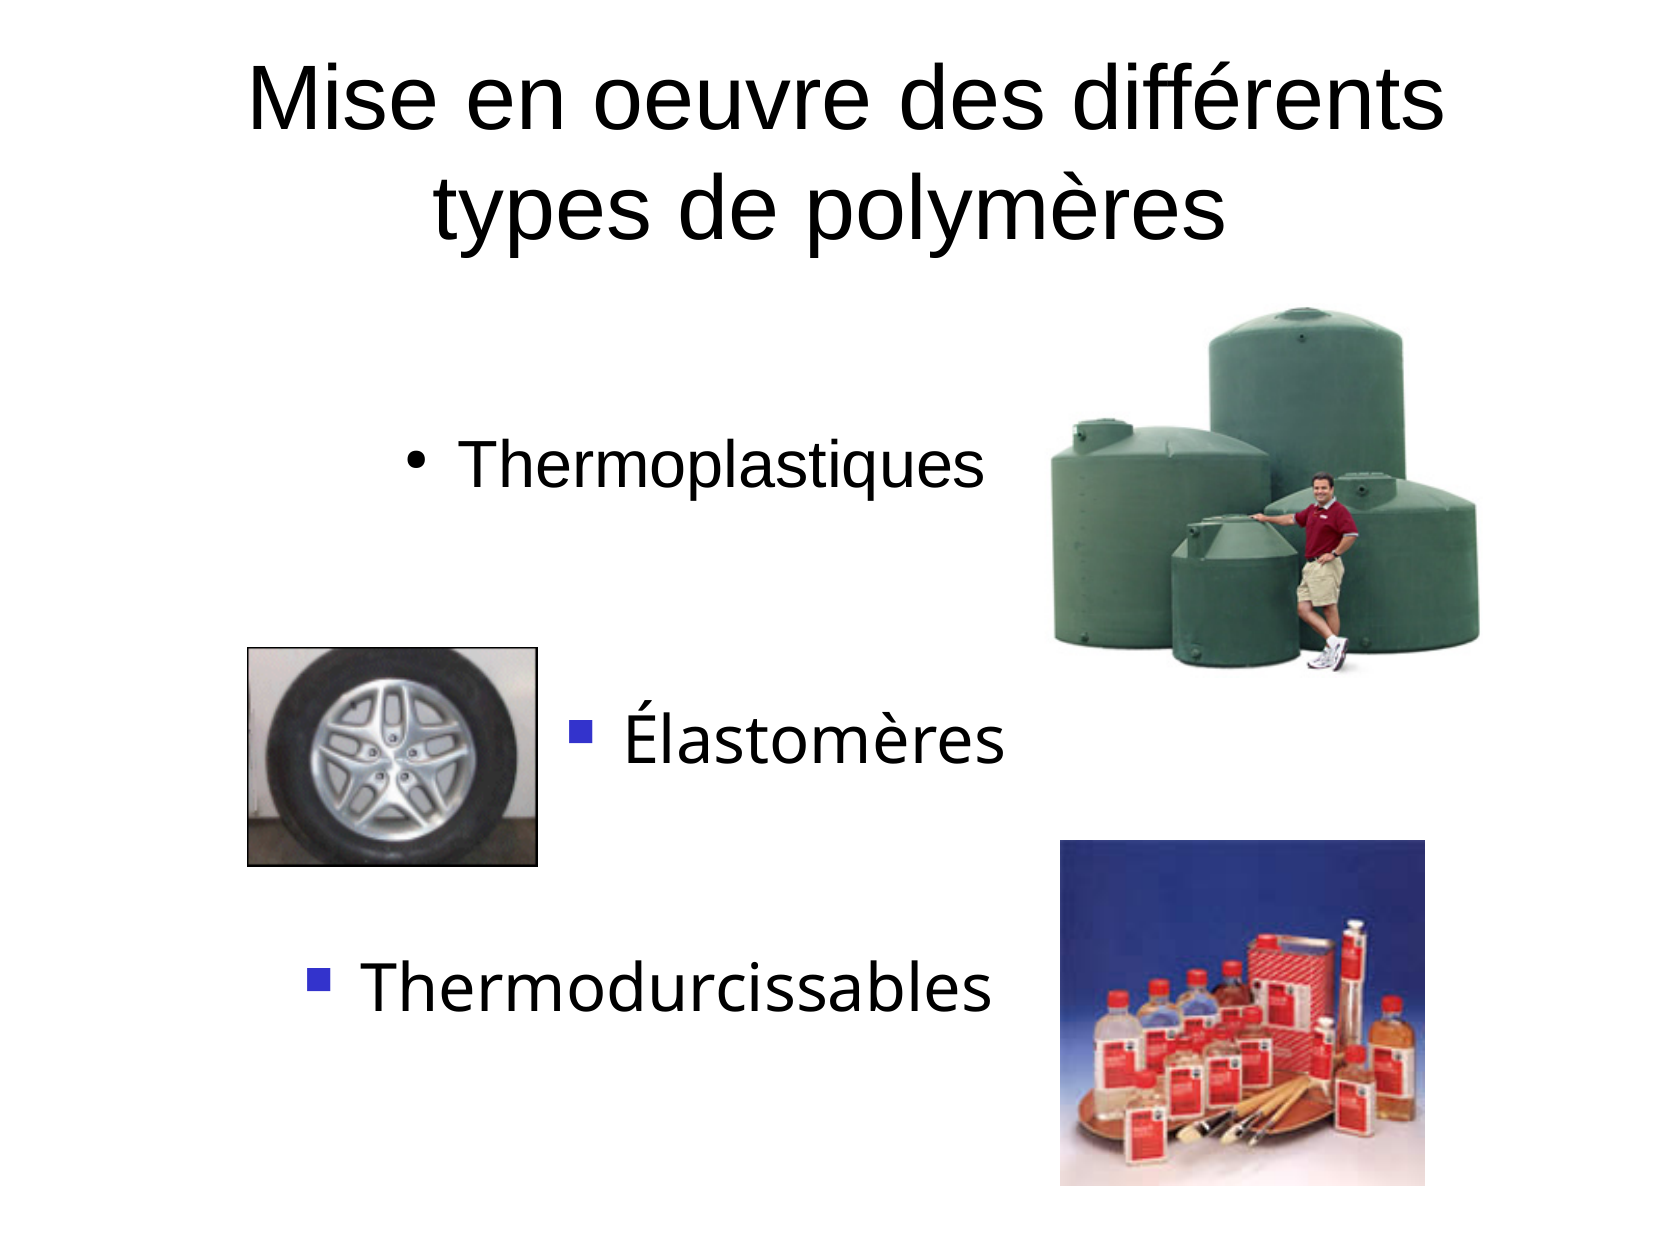

# Mise en oeuvre des différents types de polymères
Thermoplastiques
Élastomères
Thermodurcissables